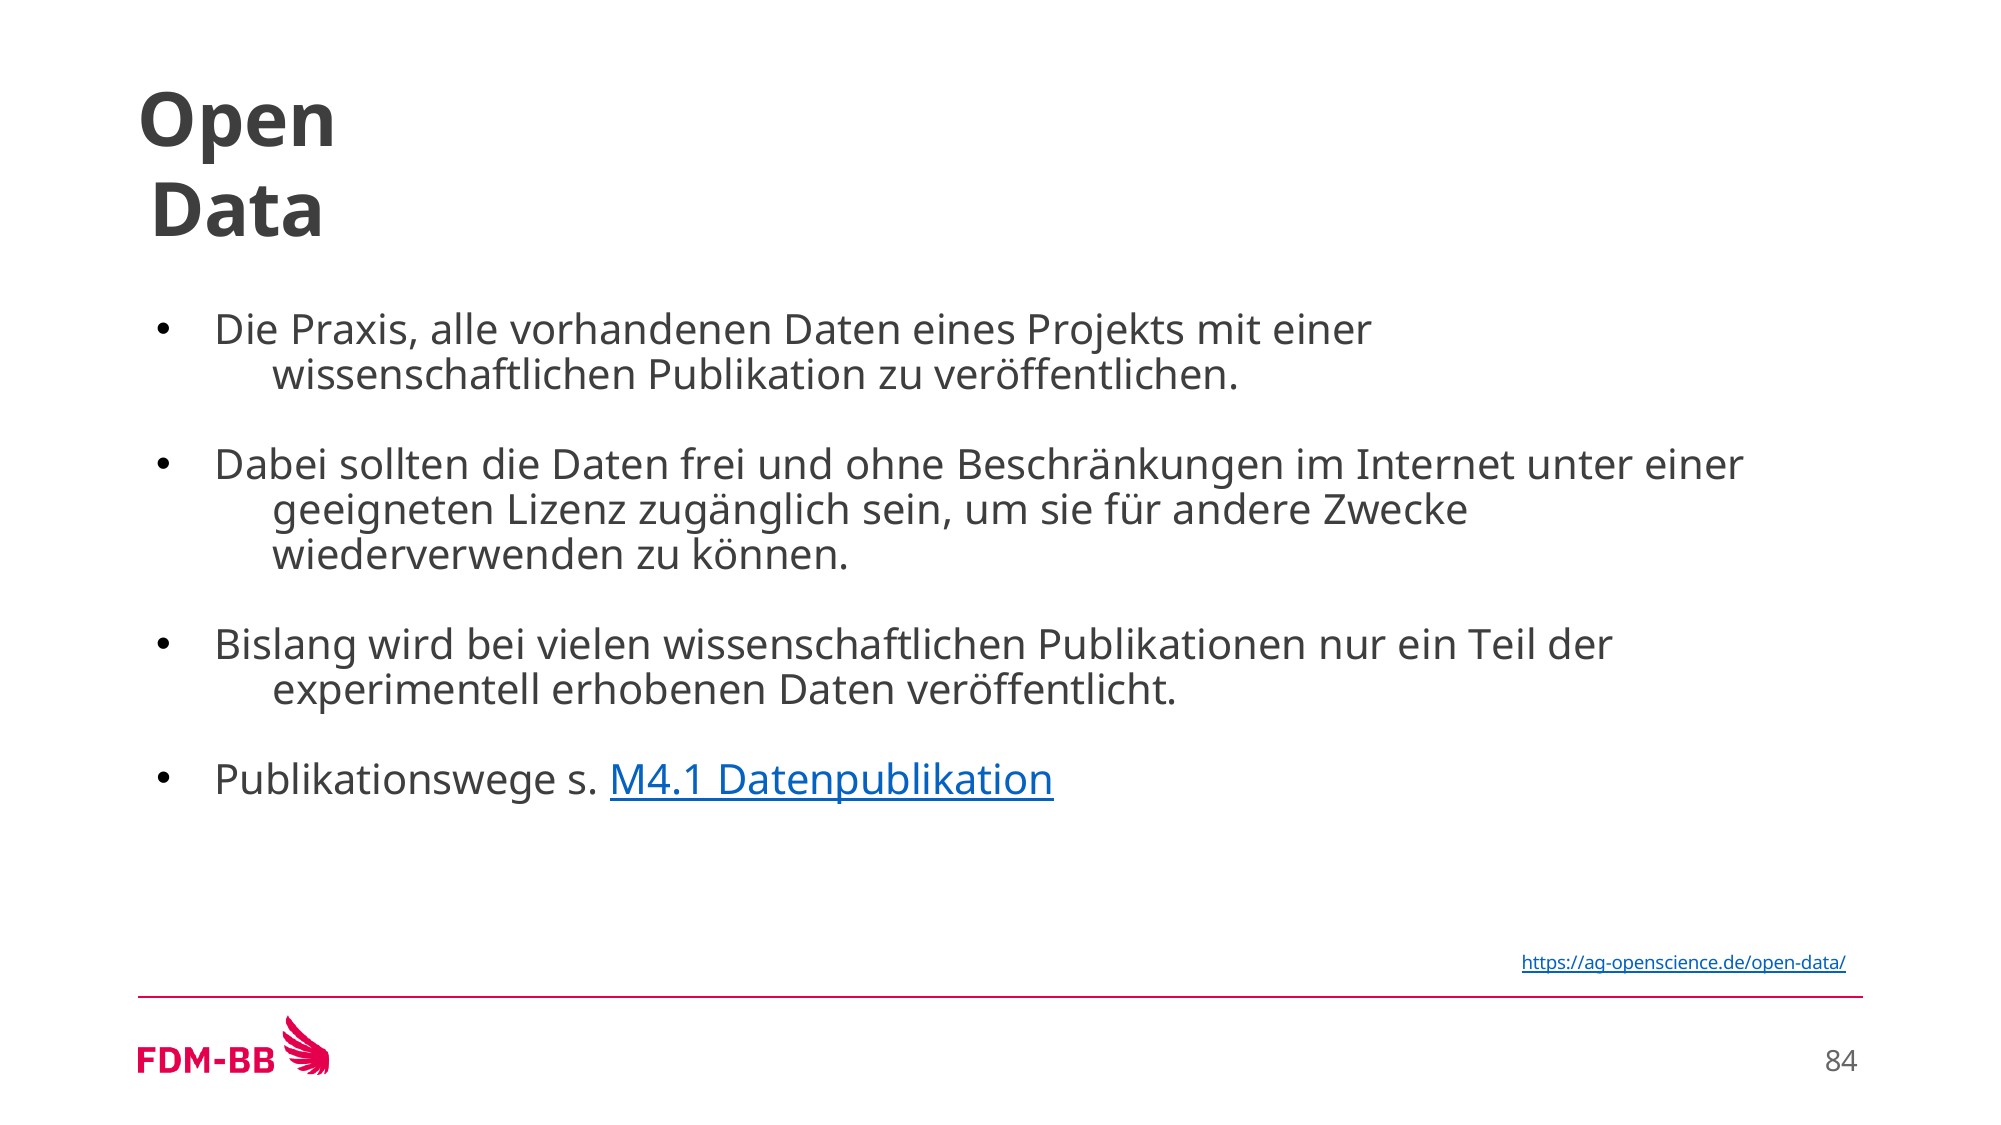

# Open Data
Die Praxis, alle vorhandenen Daten eines Projekts mit einer wissenschaftlichen Publikation zu veröffentlichen.
Dabei sollten die Daten frei und ohne Beschränkungen im Internet unter einer geeigneten Lizenz zugänglich sein, um sie für andere Zwecke wiederverwenden zu können.
Bislang wird bei vielen wissenschaftlichen Publikationen nur ein Teil der experimentell erhobenen Daten veröffentlicht.
Publikationswege s. M4.1 Datenpublikation
https://ag-openscience.de/open-data/
52